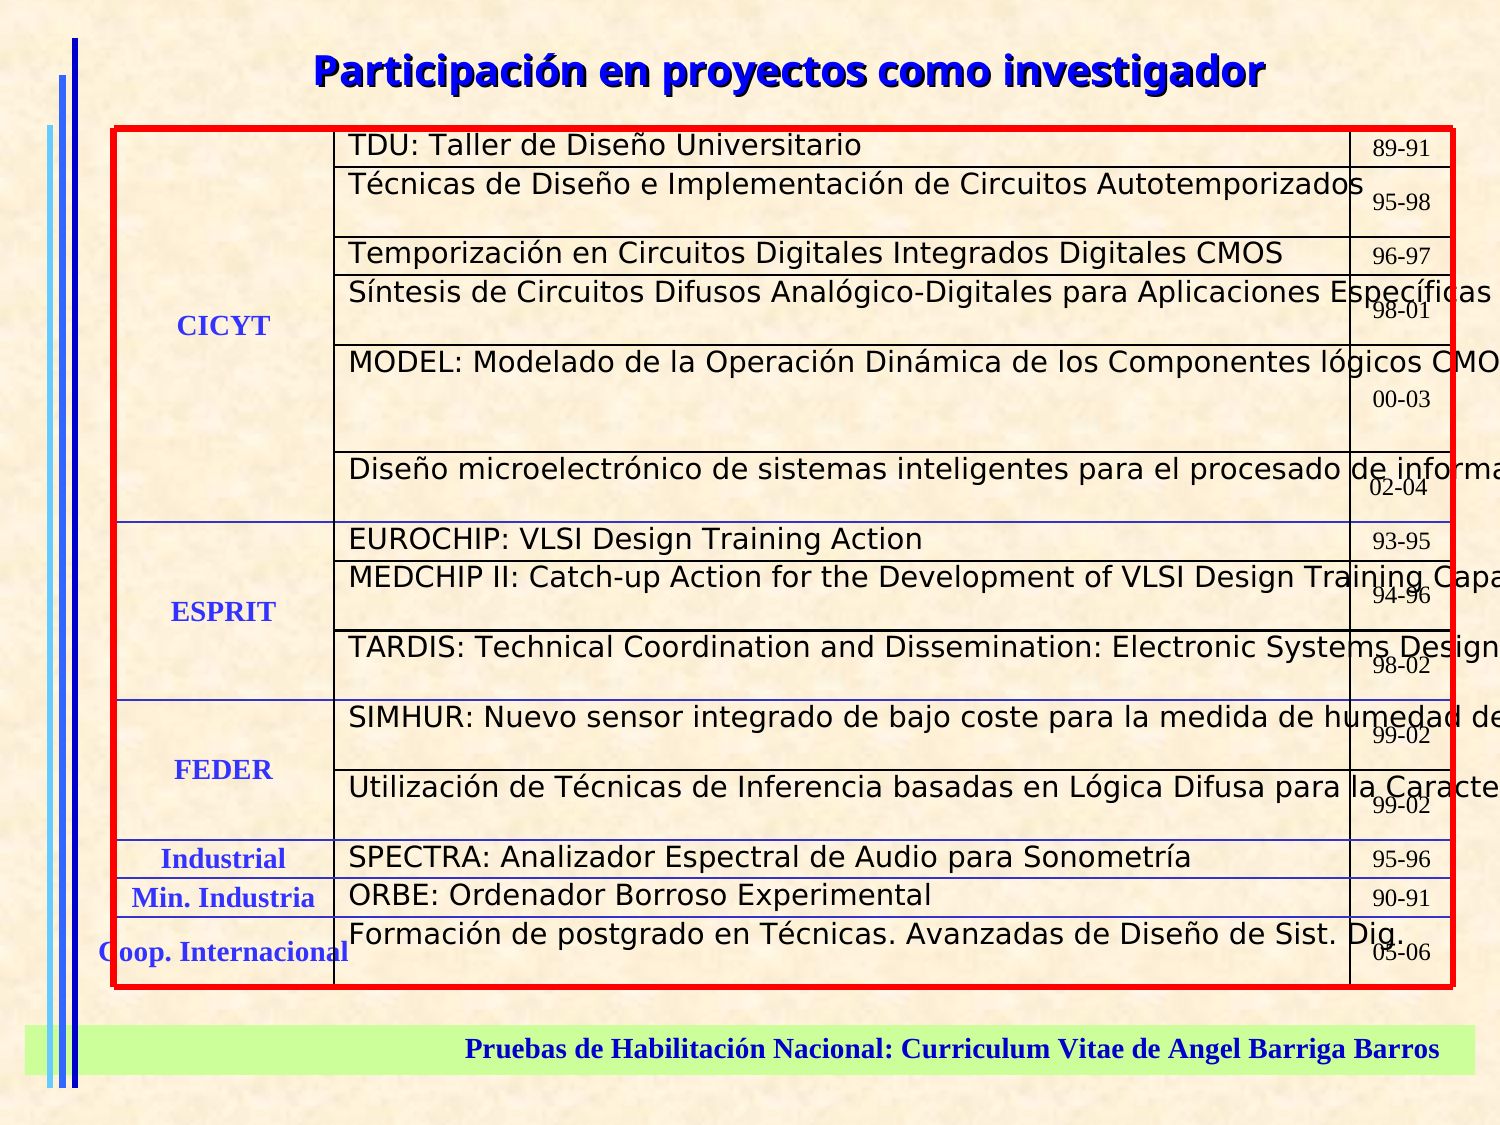

Participación en proyectos como investigador
CICYT
TDU: Taller de Diseño Universitario
89-91
Técnicas de Diseño e Implementación de Circuitos Autotemporizados
95-98
Temporización en Circuitos Digitales Integrados Digitales CMOS
96-97
Síntesis de Circuitos Difusos Analógico-Digitales para Aplicaciones Específicas
98-01
MODEL: Modelado de la Operación Dinámica de los Componentes lógicos CMOS en Tecnologías Submicrónicas para análisis de altas prestaciones
00-03
Diseño microelectrónico de sistemas inteligentes para el procesado de información sensorial
02-04
ESPRIT
EUROCHIP: VLSI Design Training Action
93-95
MEDCHIP II: Catch-up Action for the Development of VLSI Design Training Capabilities in Portugal, Spain, Southern Italy and Greece
94-96
TARDIS: Technical Coordination and Dissemination: Electronic Systems Design / Mixed-Signal Design Cluster (ESD-MSD)
98-02
FEDER
SIMHUR: Nuevo sensor integrado de bajo coste para la medida de humedad del suelo en el control de regadíos
99-02
Utilización de Técnicas de Inferencia basadas en Lógica Difusa para la Caracterización de Aceites de Oliva
99-02
Industrial
SPECTRA: Analizador Espectral de Audio para Sonometría
95-96
Min. Industria
ORBE: Ordenador Borroso Experimental
90-91
Coop. Internacional
Formación de postgrado en Técnicas. Avanzadas de Diseño de Sist. Dig.
05-06